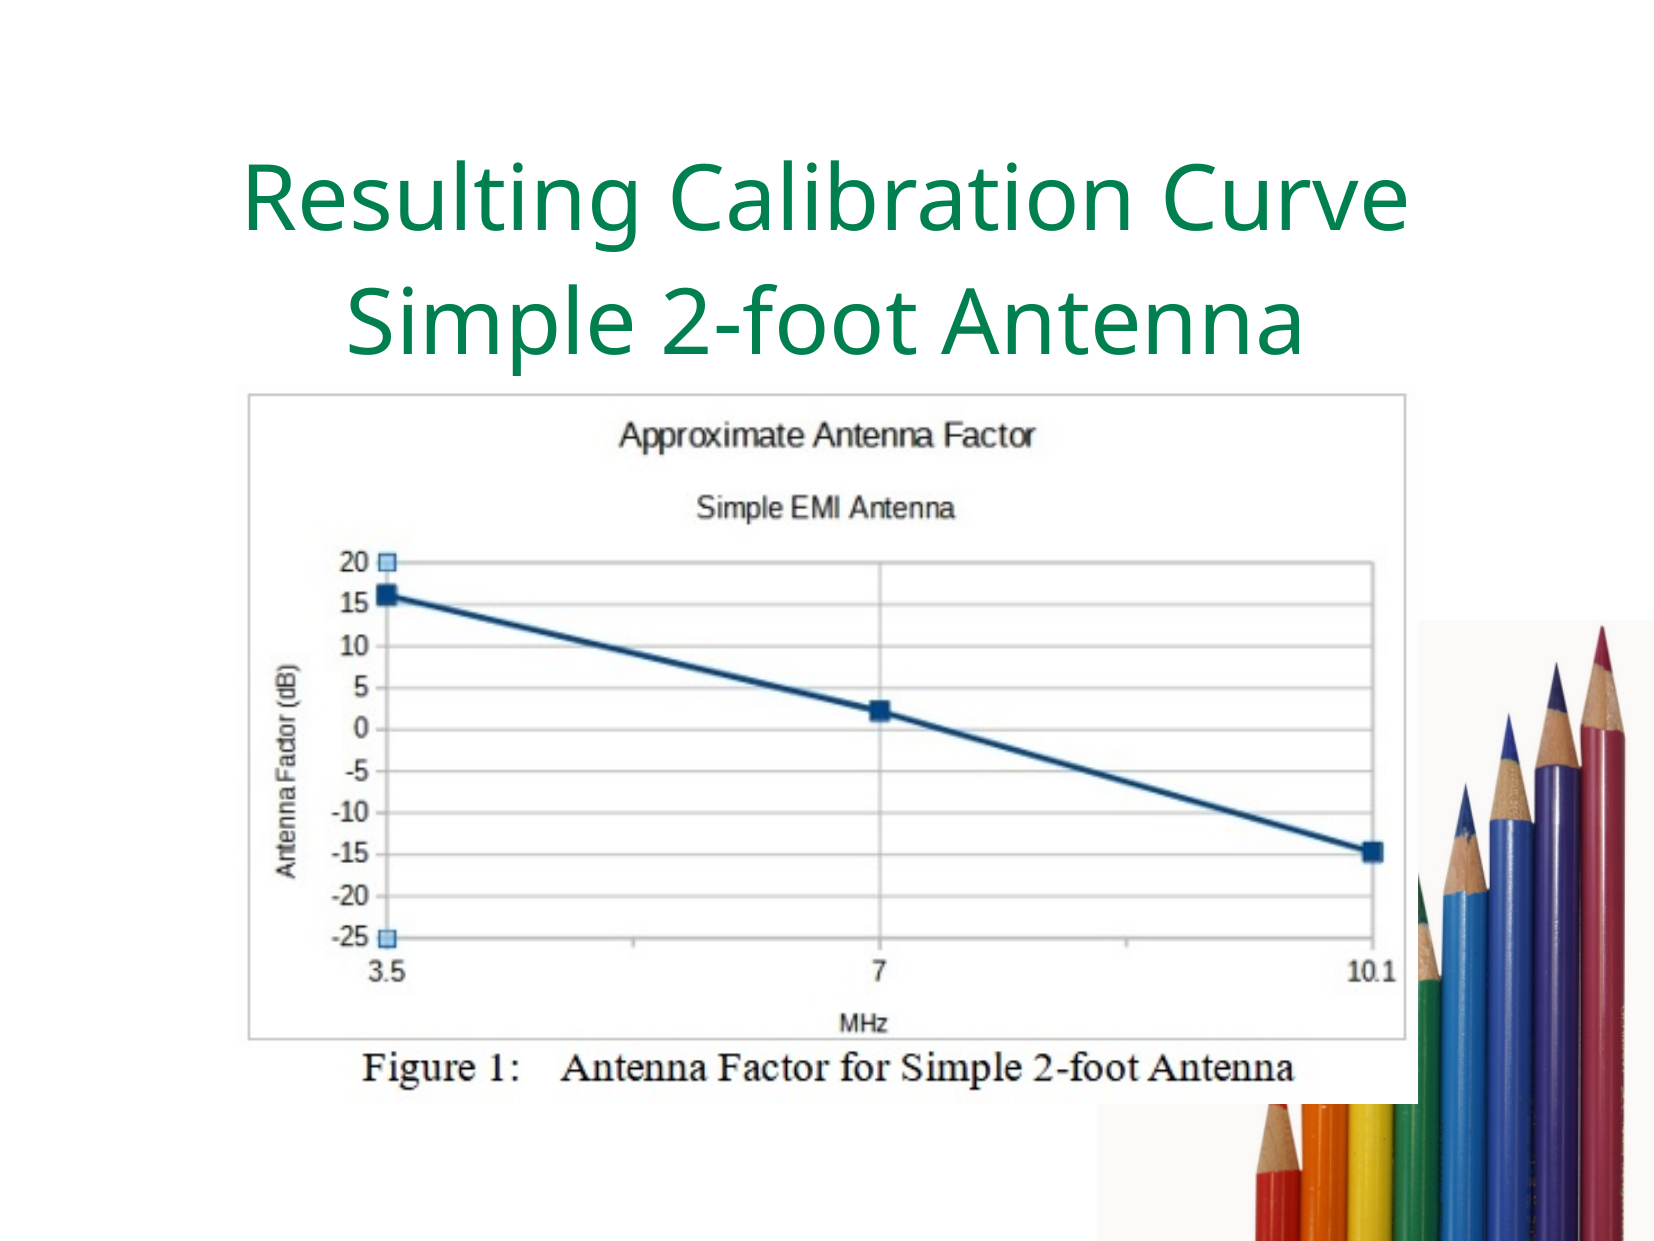

# Resulting Calibration Curve Simple 2-foot Antenna